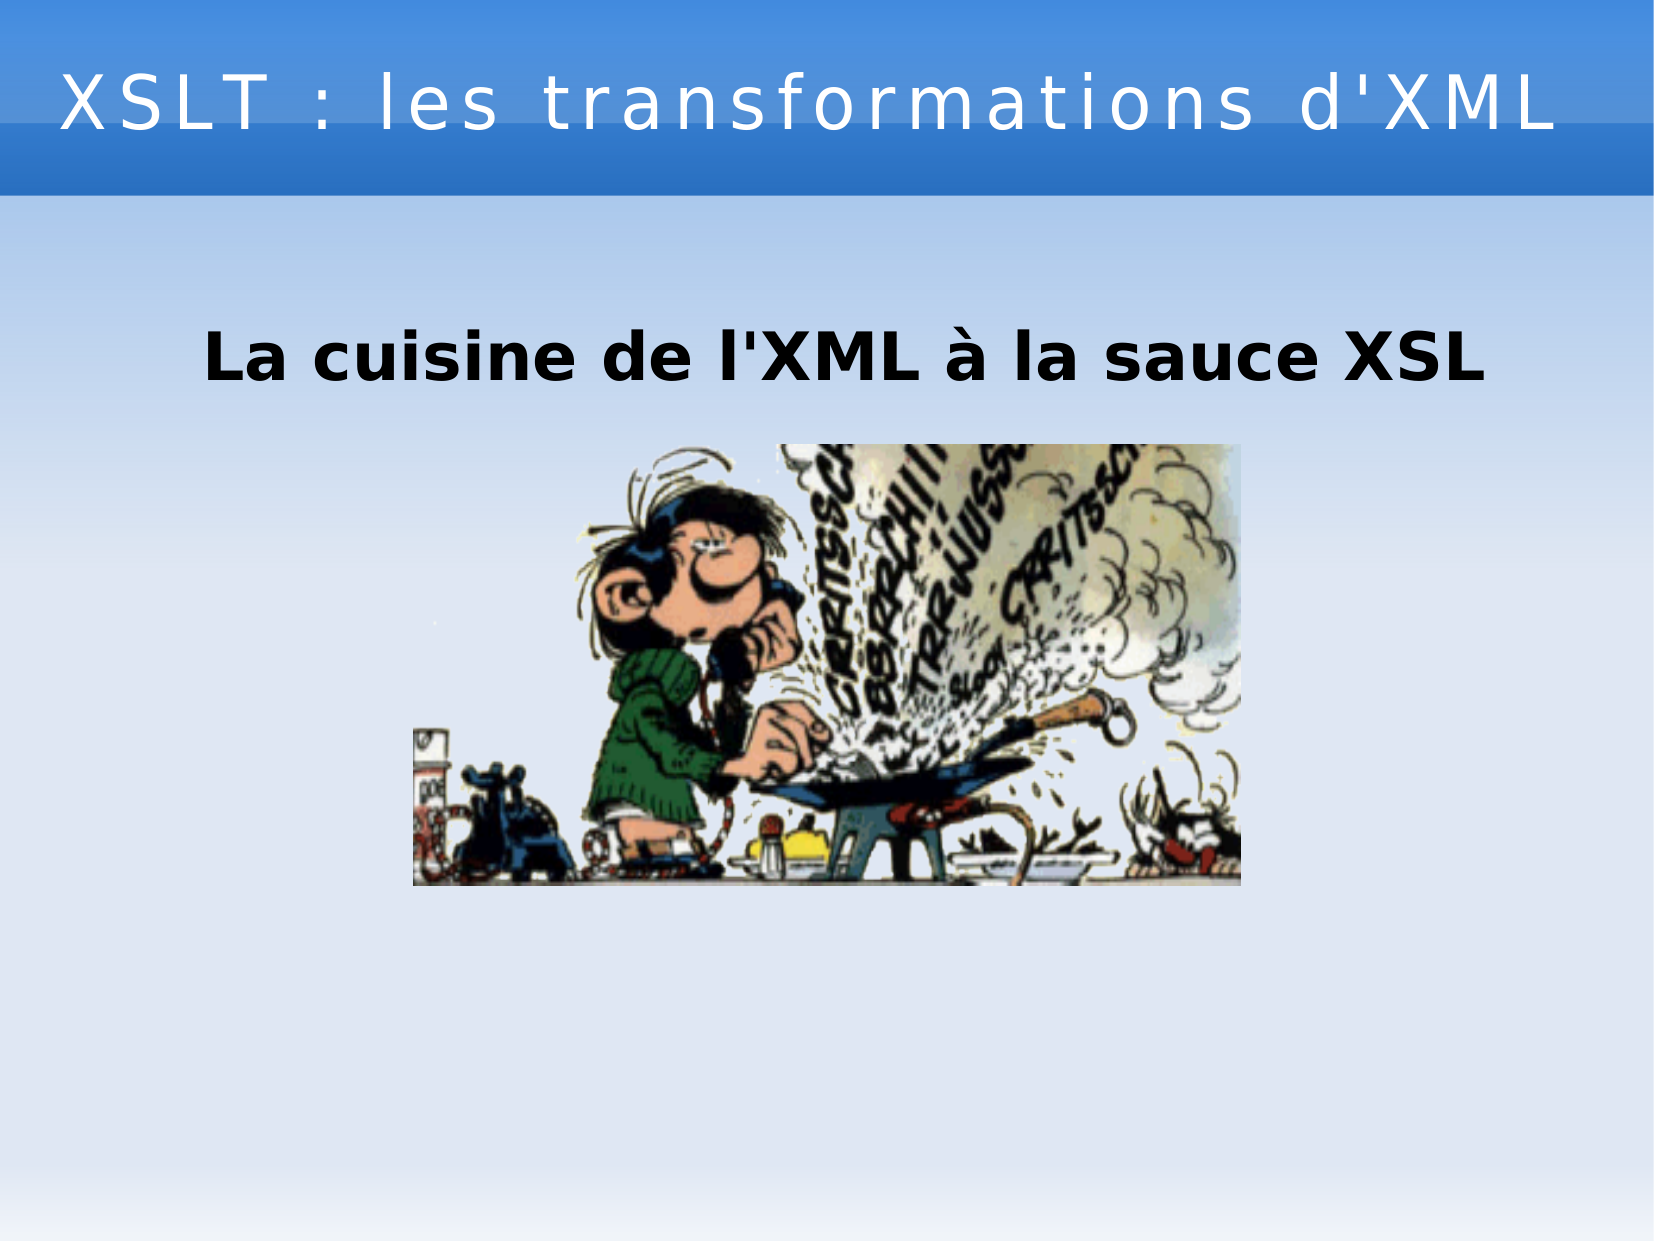

# XSLT : les transformations d'XML
La cuisine de l'XML à la sauce XSL